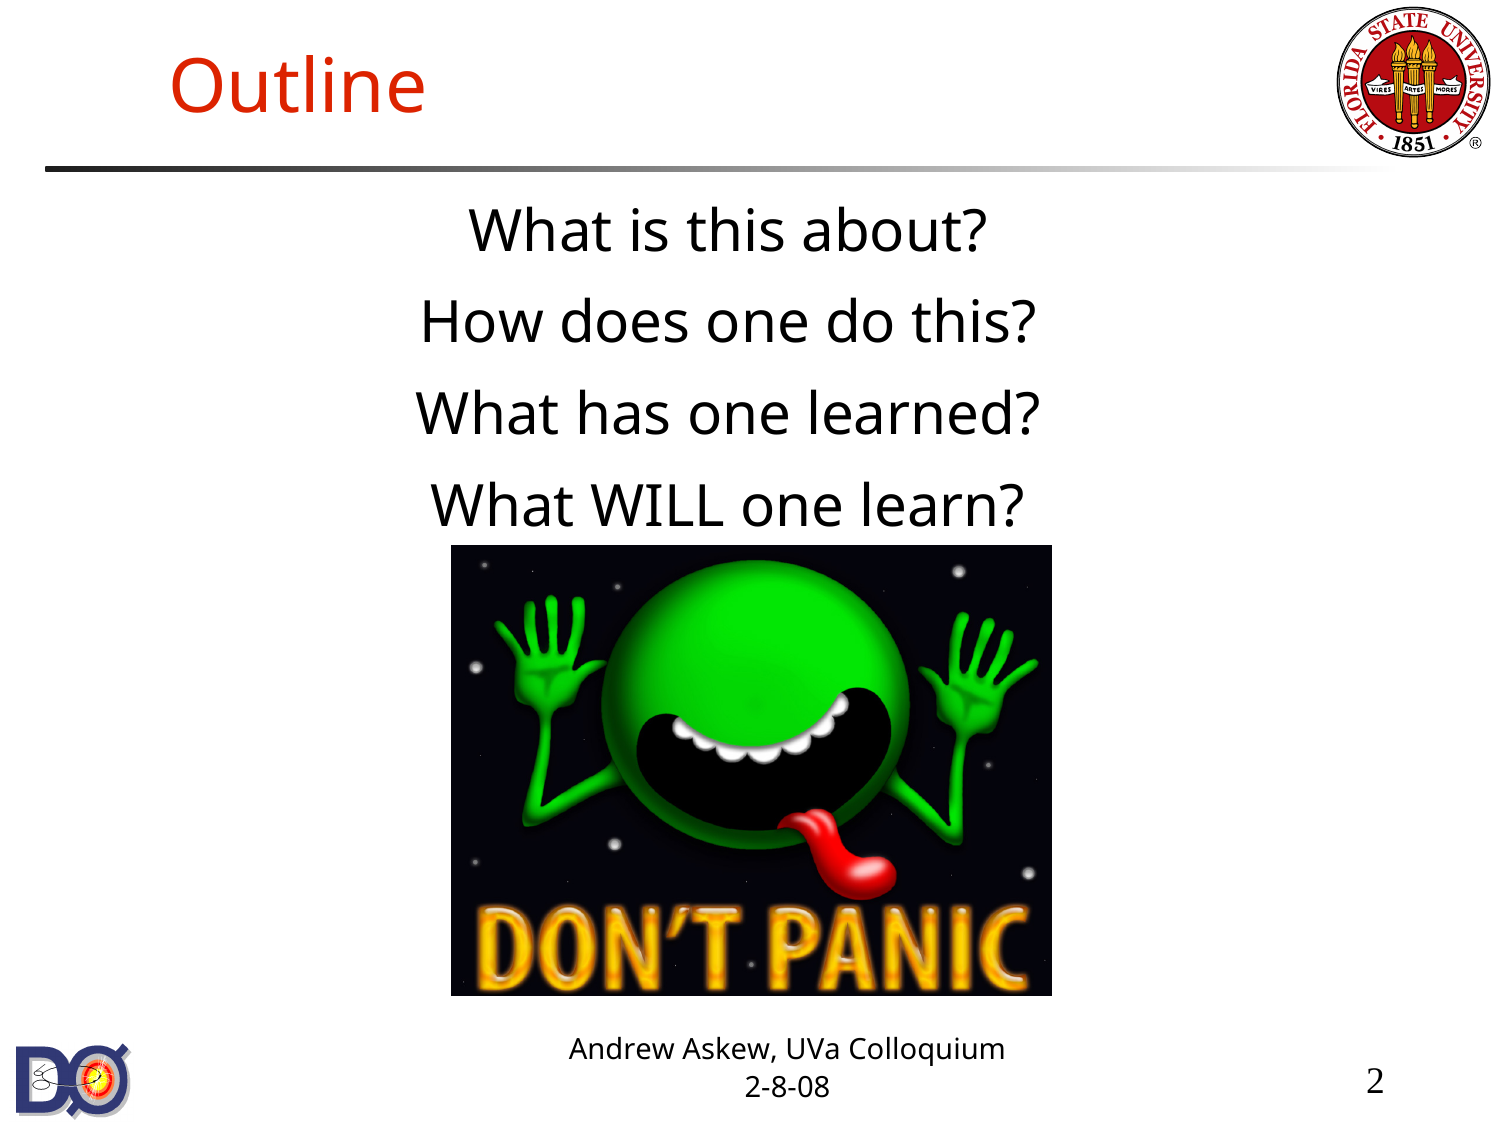

# Outline
What is this about?
How does one do this?
What has one learned?
What WILL one learn?